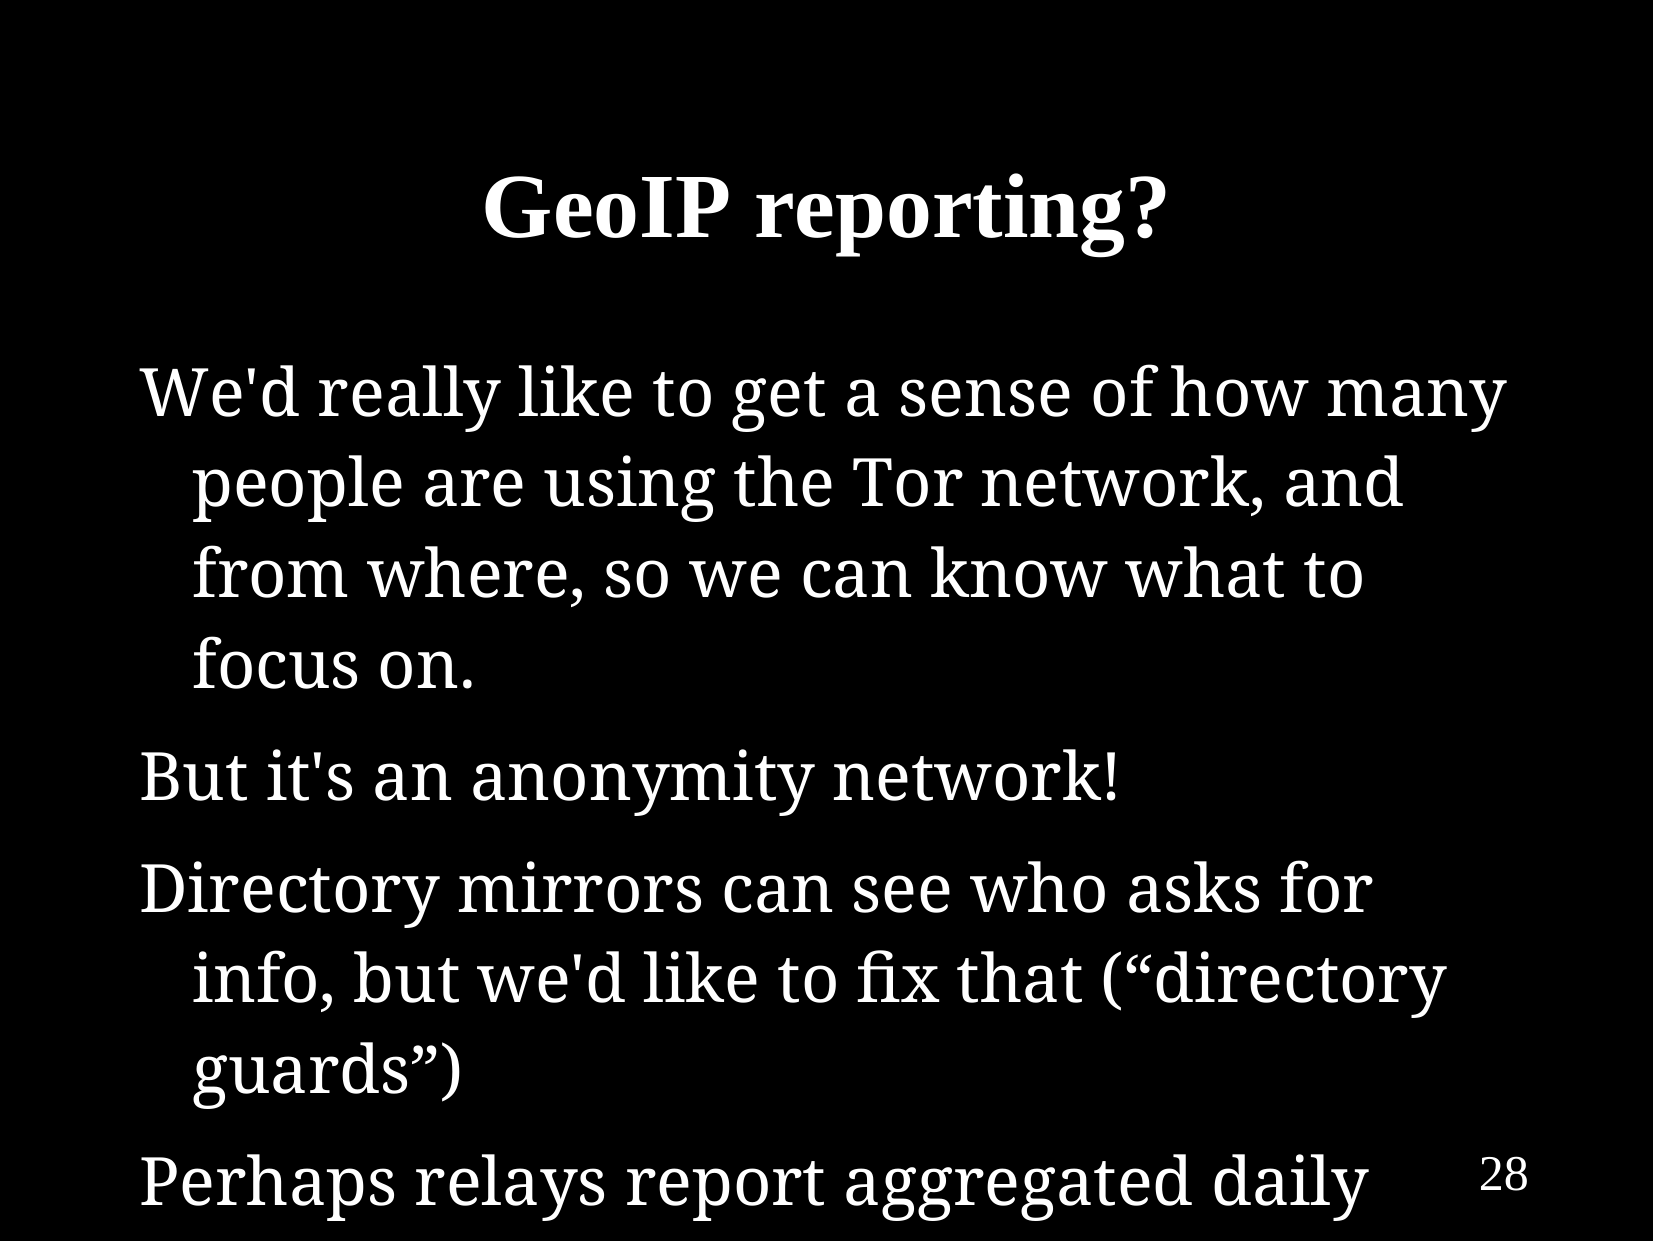

# GeoIP reporting?
We'd really like to get a sense of how many people are using the Tor network, and from where, so we can know what to focus on.
But it's an anonymity network!
Directory mirrors can see who asks for info, but we'd like to fix that (“directory guards”)
Perhaps relays report aggregated daily stats?